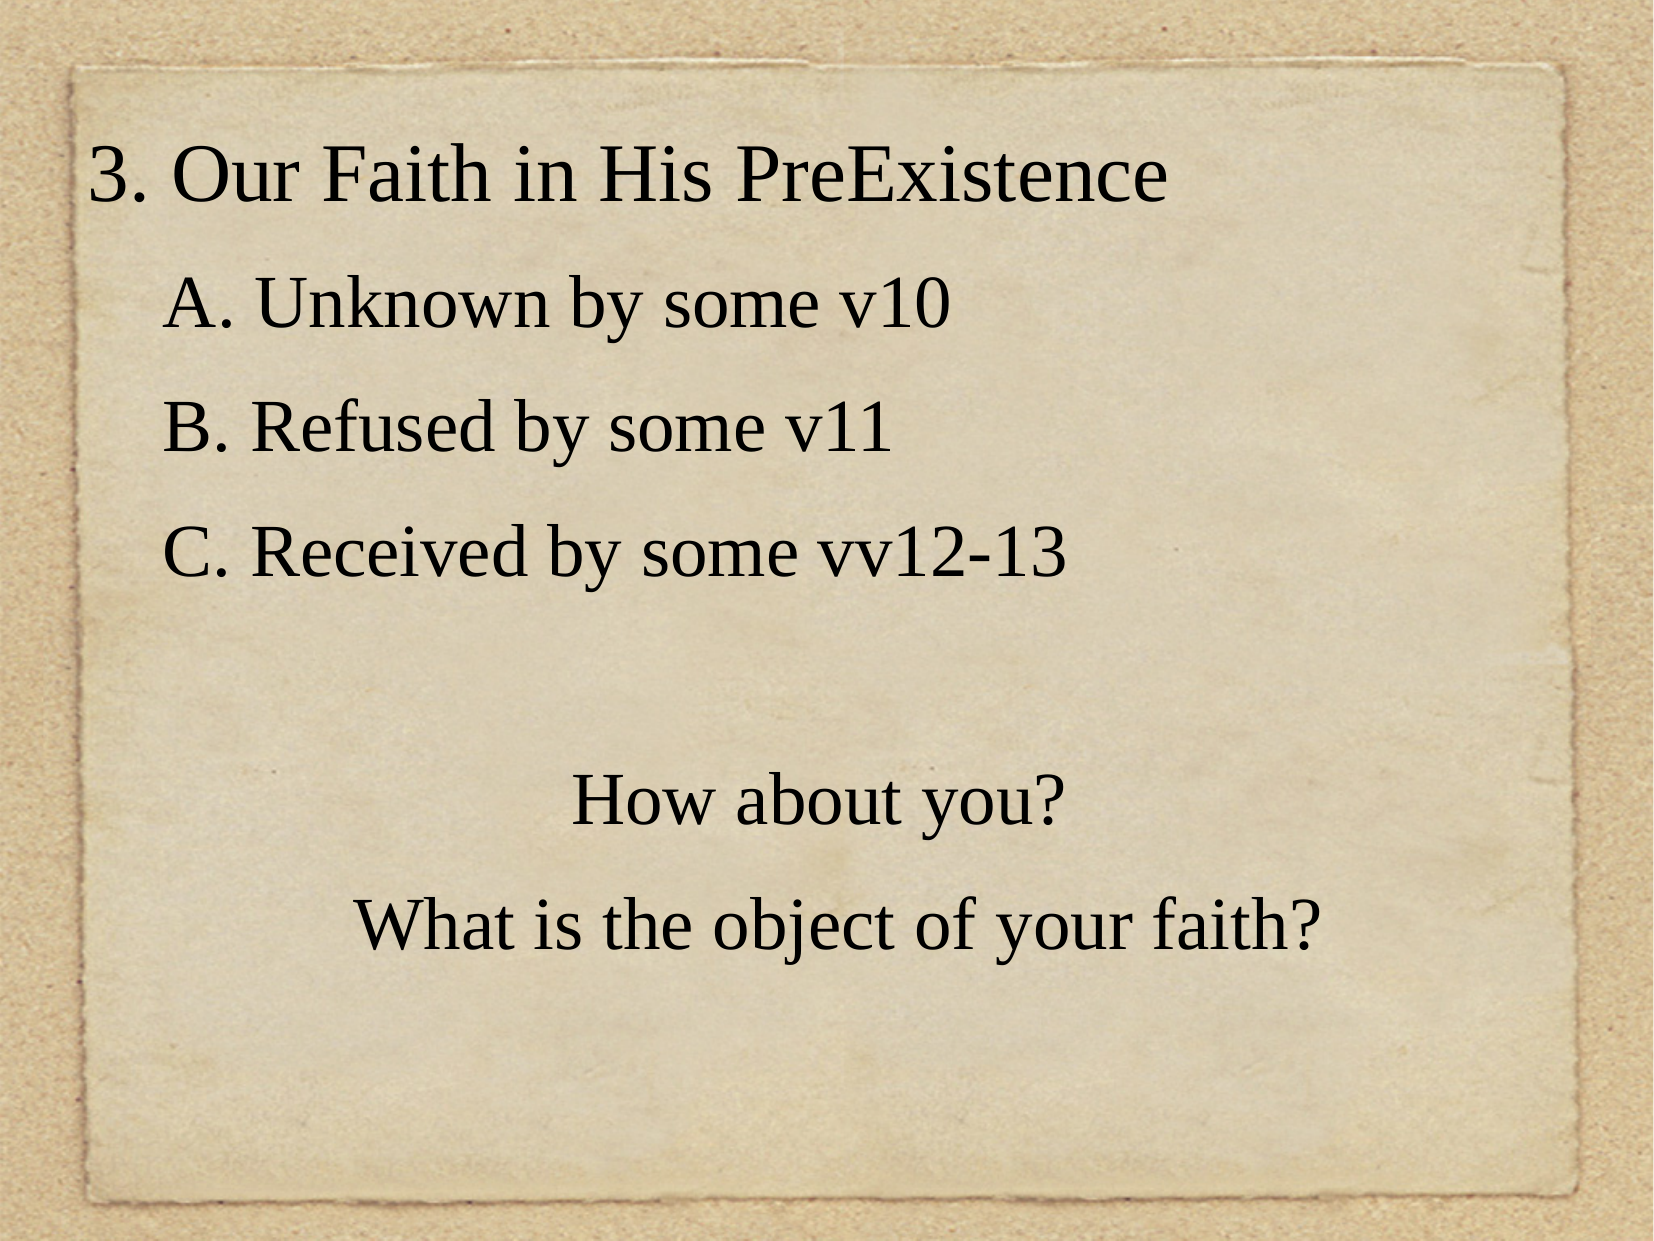

3. Our Faith in His PreExistence
	A. Unknown by some v10
	B. Refused by some v11
	C. Received by some vv12-13
How about you?
What is the object of your faith?